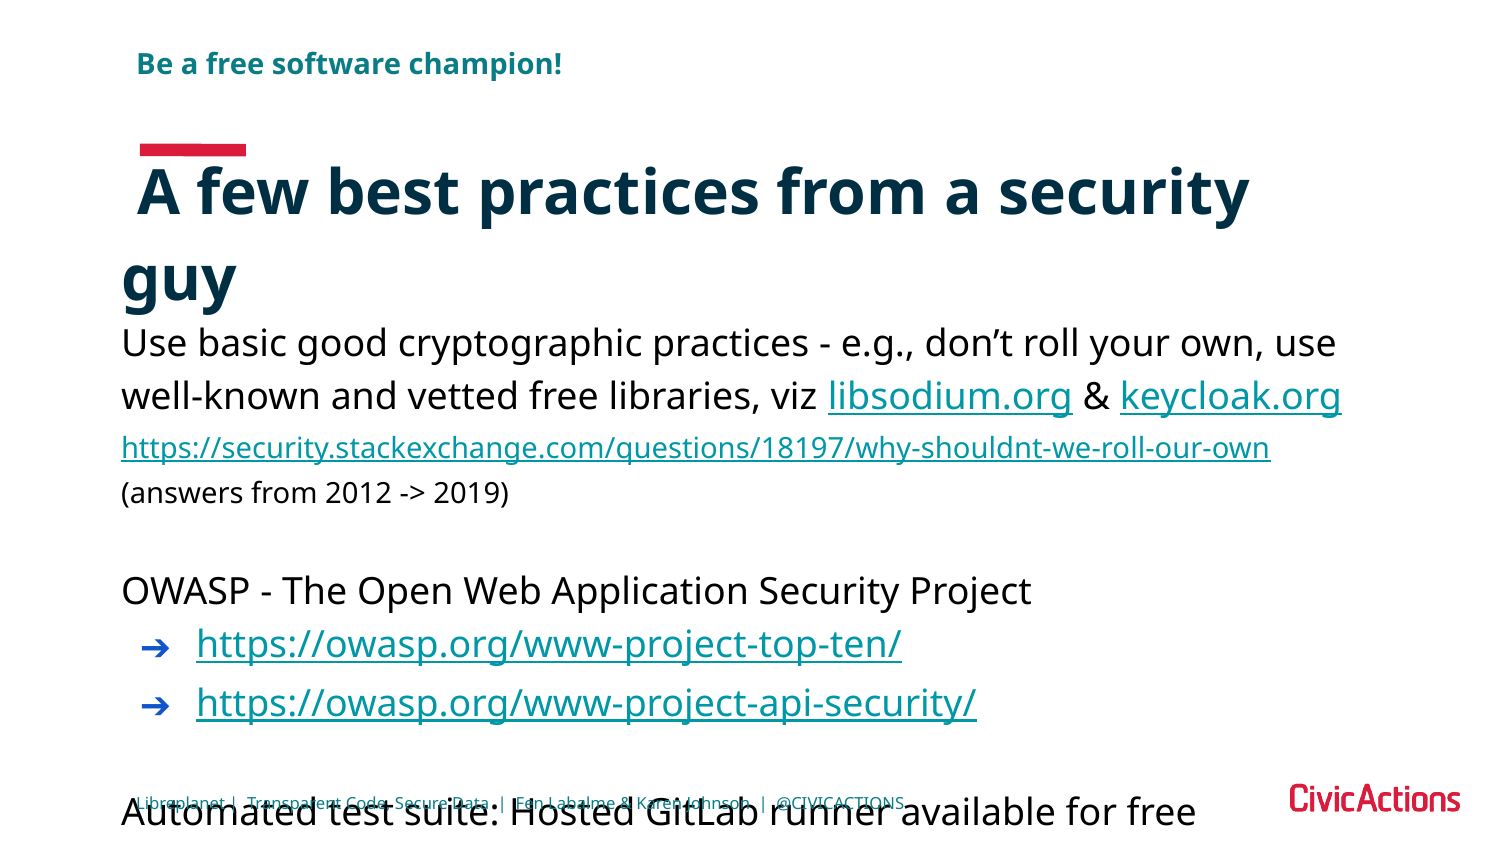

# Be a free software champion!
 A few best practices from a security guy
Use basic good cryptographic practices - e.g., don’t roll your own, use well-known and vetted free libraries, viz libsodium.org & keycloak.org
https://security.stackexchange.com/questions/18197/why-shouldnt-we-roll-our-own (answers from 2012 -> 2019)
OWASP - The Open Web Application Security Project
https://owasp.org/www-project-top-ten/
https://owasp.org/www-project-api-security/
Automated test suite: Hosted GitLab runner available for free
Libreplanet | Transparent Code, Secure Data | Fen Labalme & Karen Johnson | @CIVICACTIONS